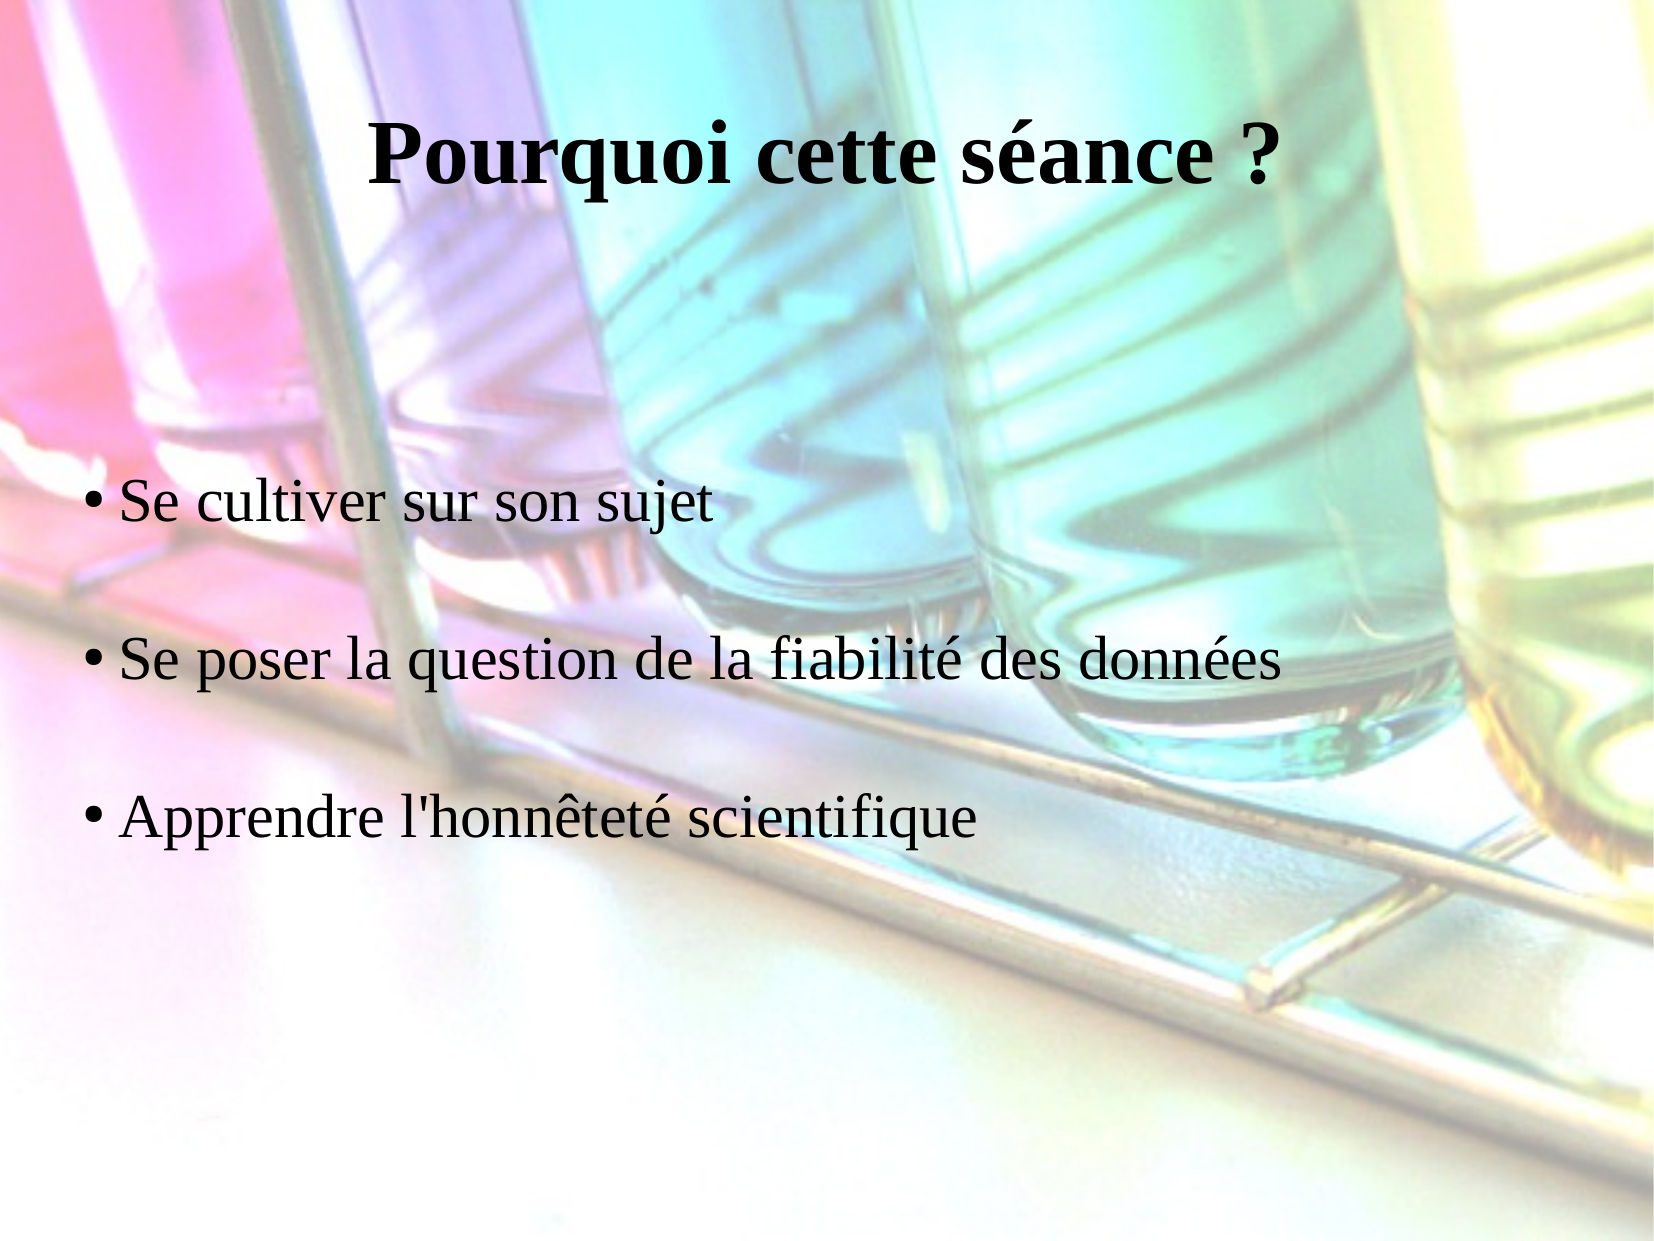

# Pourquoi cette séance ?
Se cultiver sur son sujet
Se poser la question de la fiabilité des données
Apprendre l'honnêteté scientifique